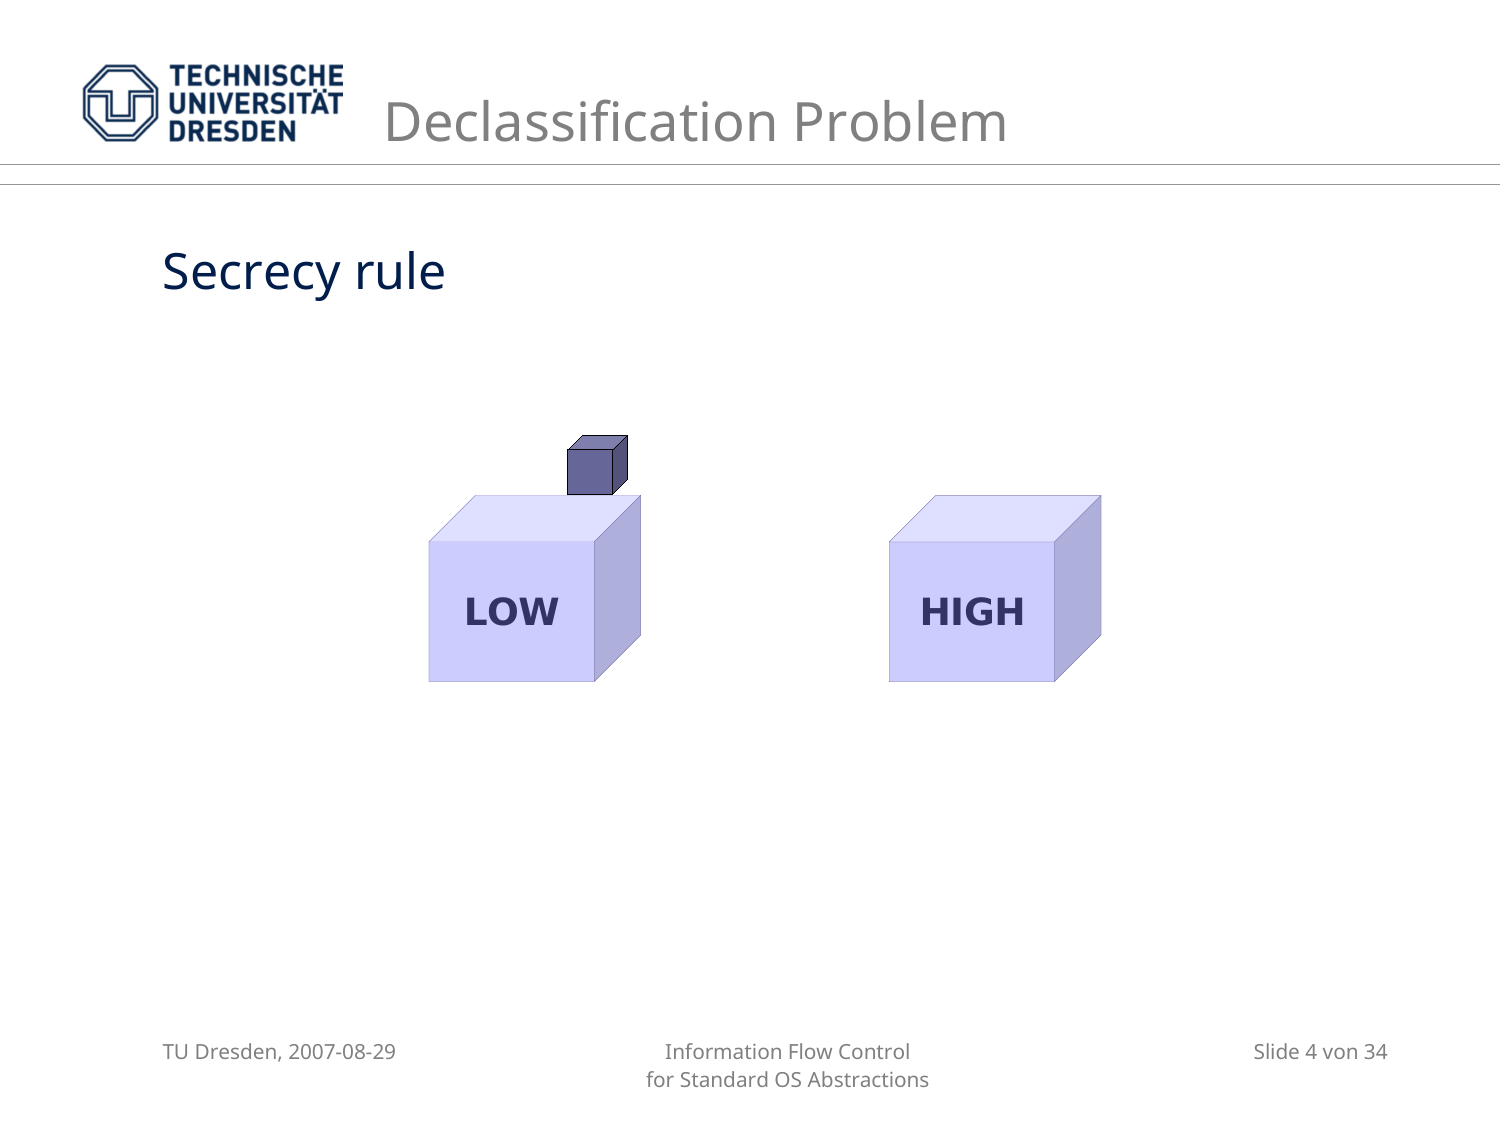

# Declassification Problem
Secrecy rule
Presentation Title
4